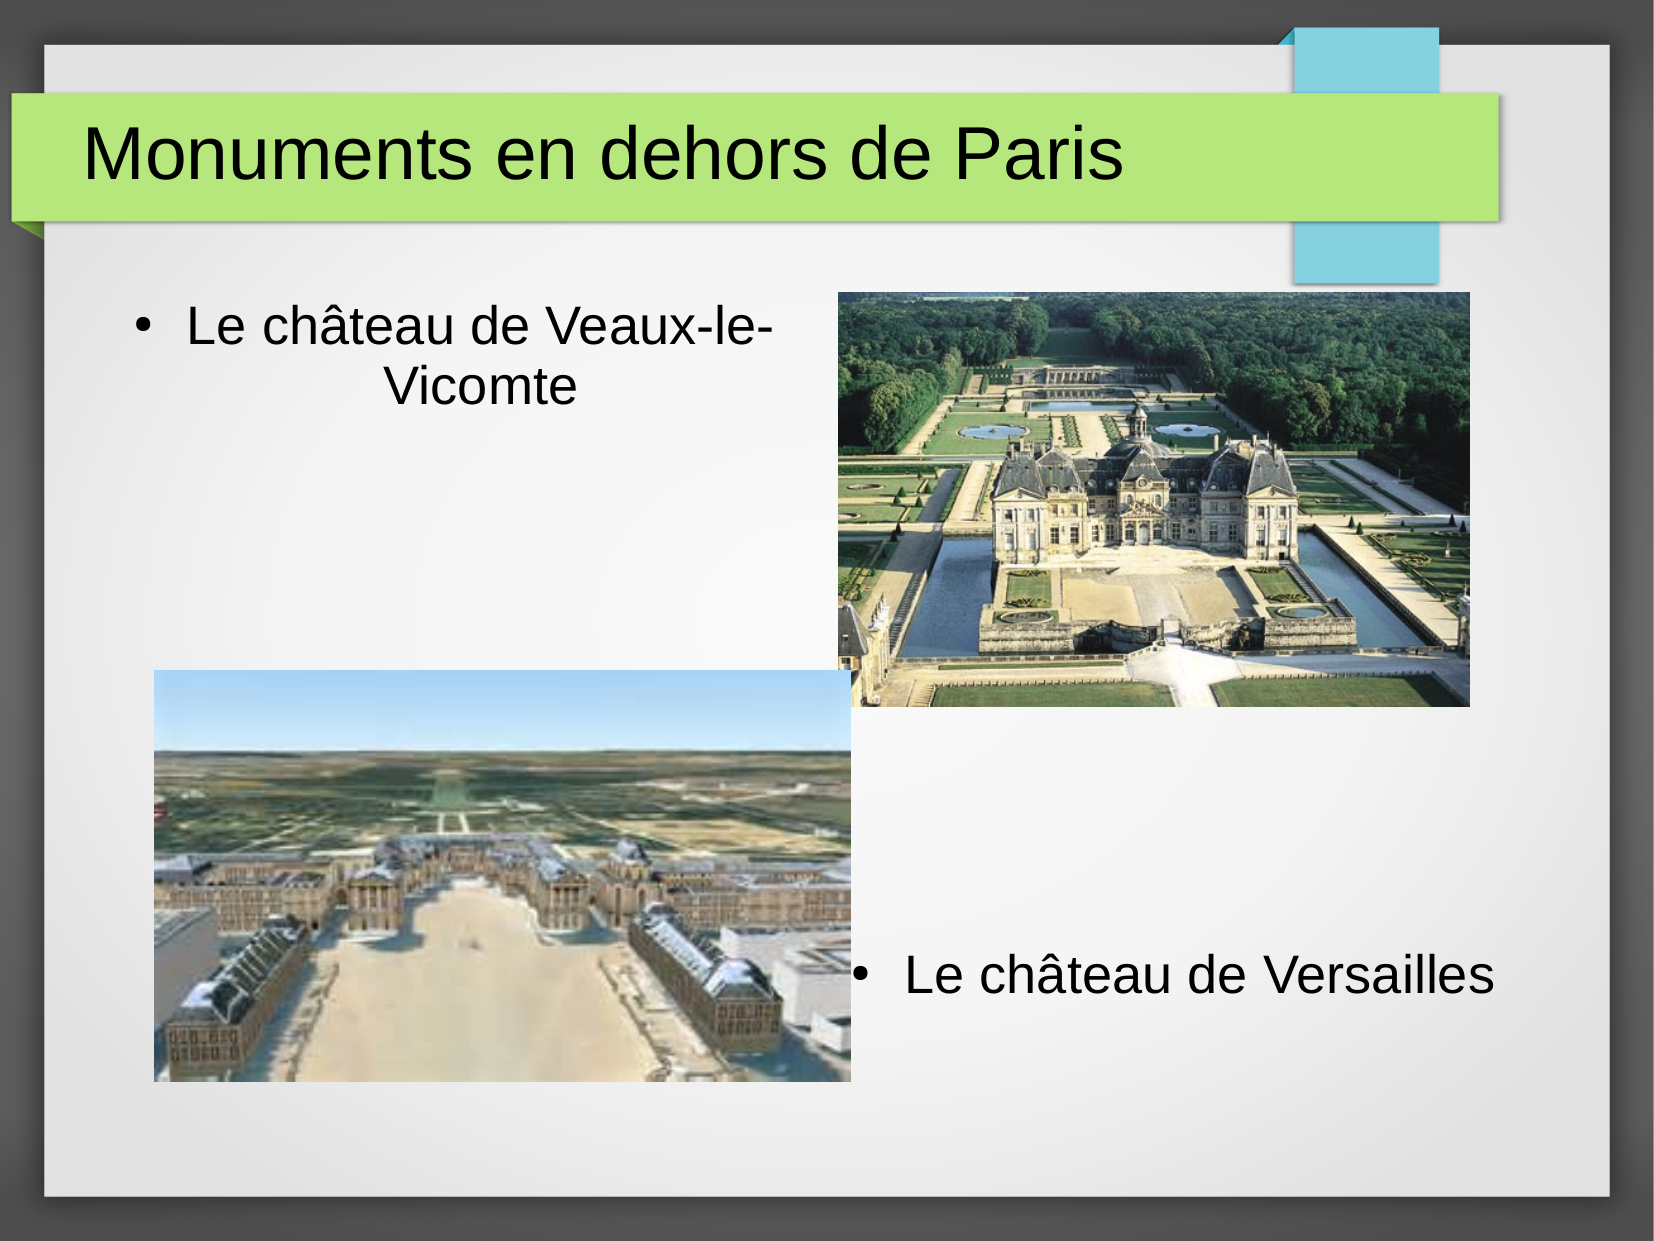

# Monuments en dehors de Paris
Le château de Veaux-le-Vicomte
Le château de Versailles